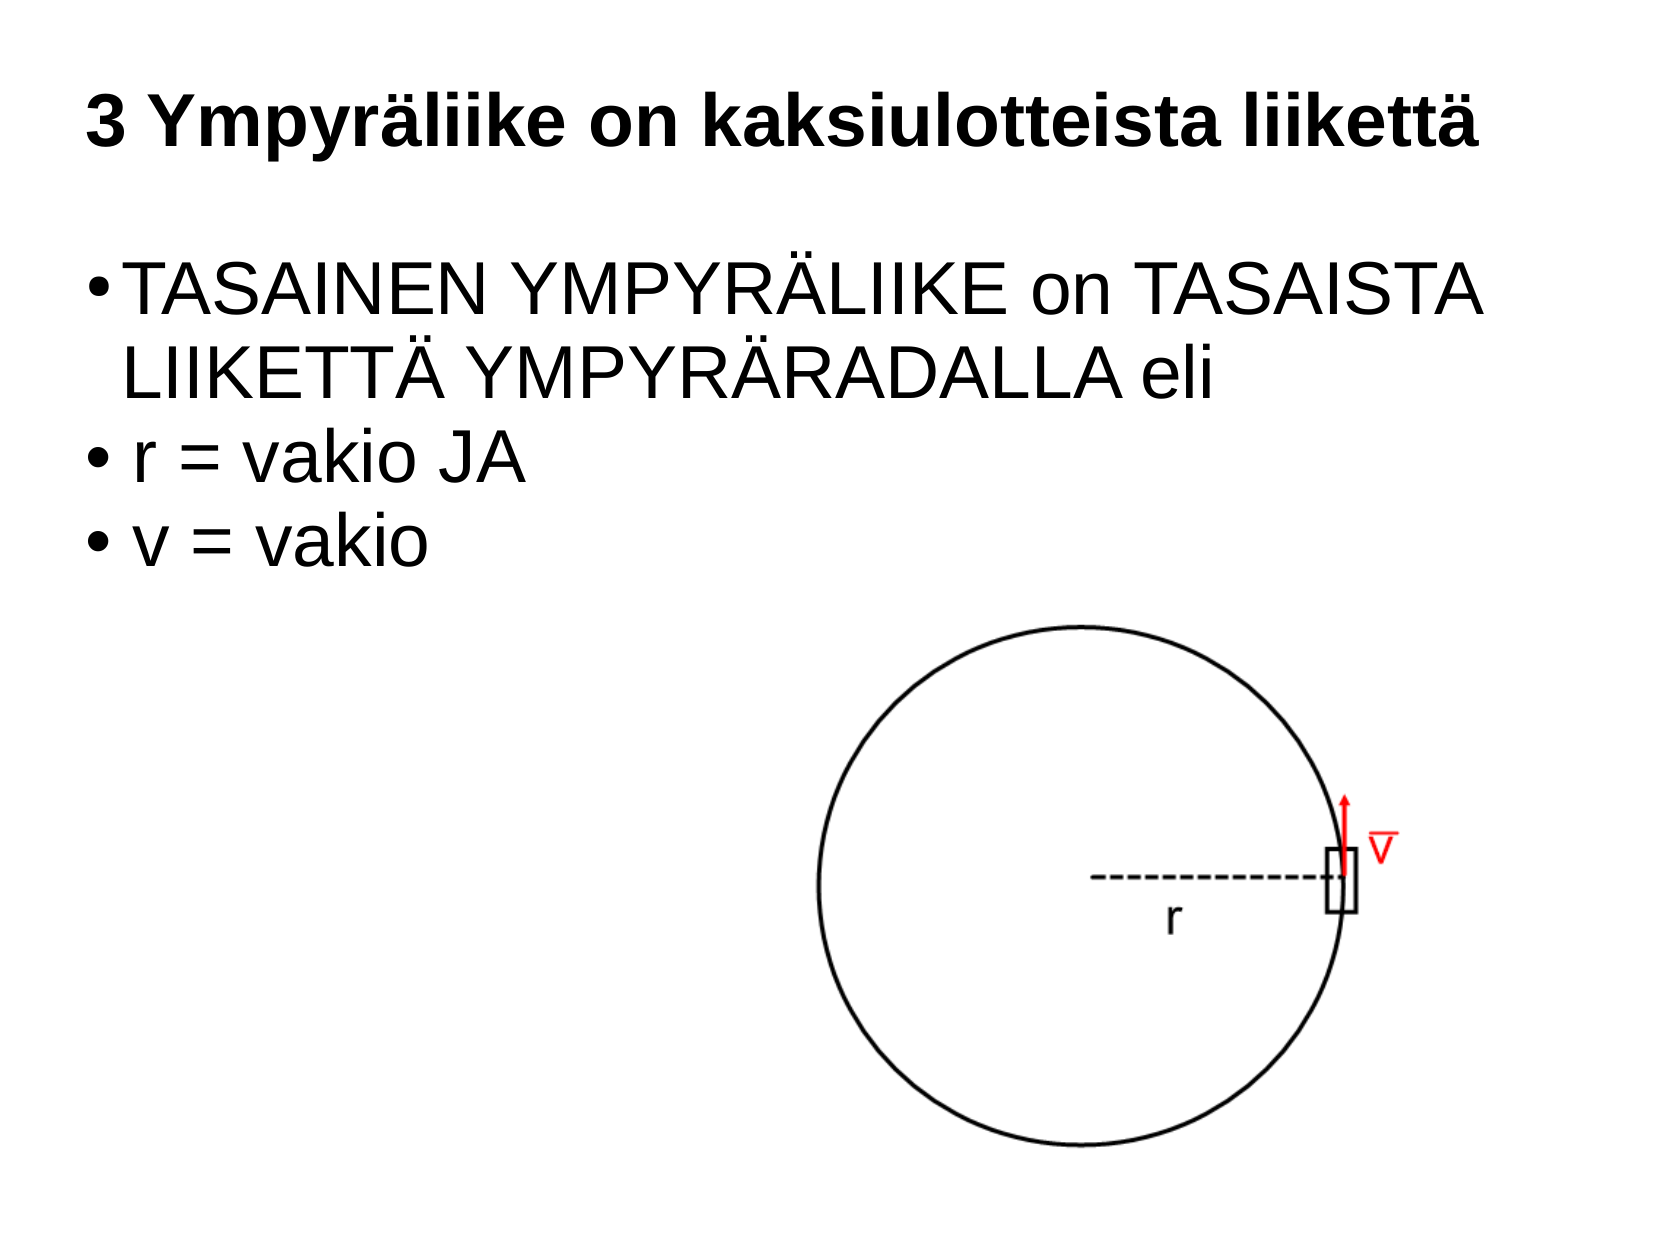

3 Ympyräliike on kaksiulotteista liikettä
TASAINEN YMPYRÄLIIKE on TASAISTA LIIKETTÄ YMPYRÄRADALLA eli
• r = vakio JA
• v = vakio